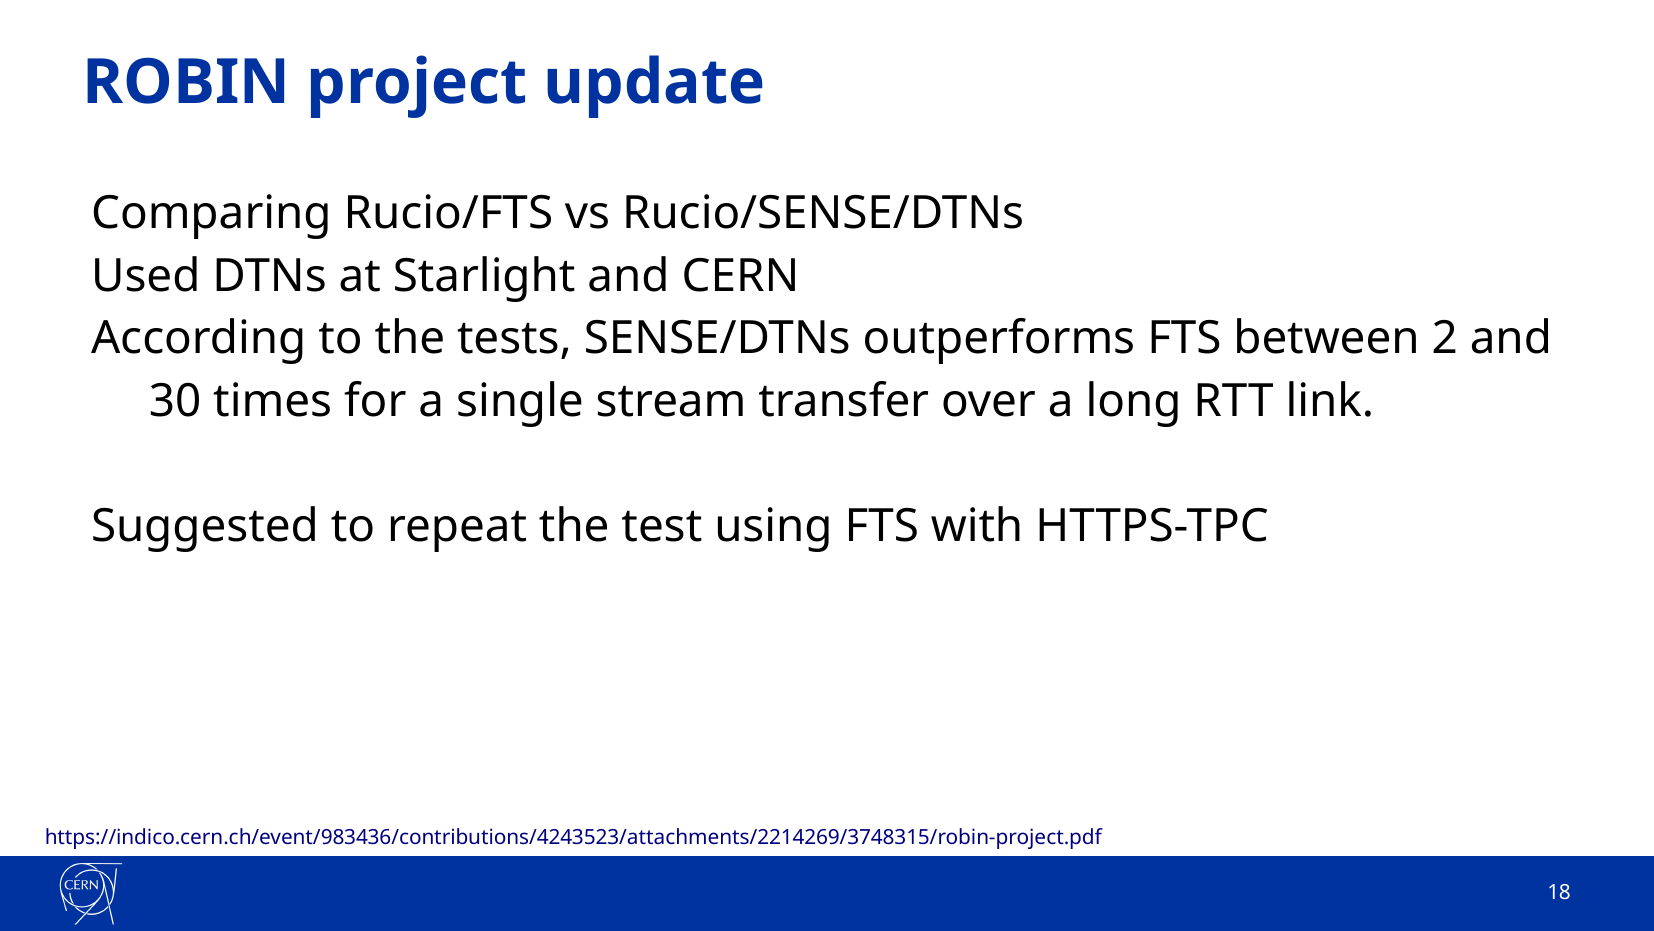

# ROBIN project update
Comparing Rucio/FTS vs Rucio/SENSE/DTNs
Used DTNs at Starlight and CERN
According to the tests, SENSE/DTNs outperforms FTS between 2 and 30 times for a single stream transfer over a long RTT link.
Suggested to repeat the test using FTS with HTTPS-TPC
https://indico.cern.ch/event/983436/contributions/4243523/attachments/2214269/3748315/robin-project.pdf
18